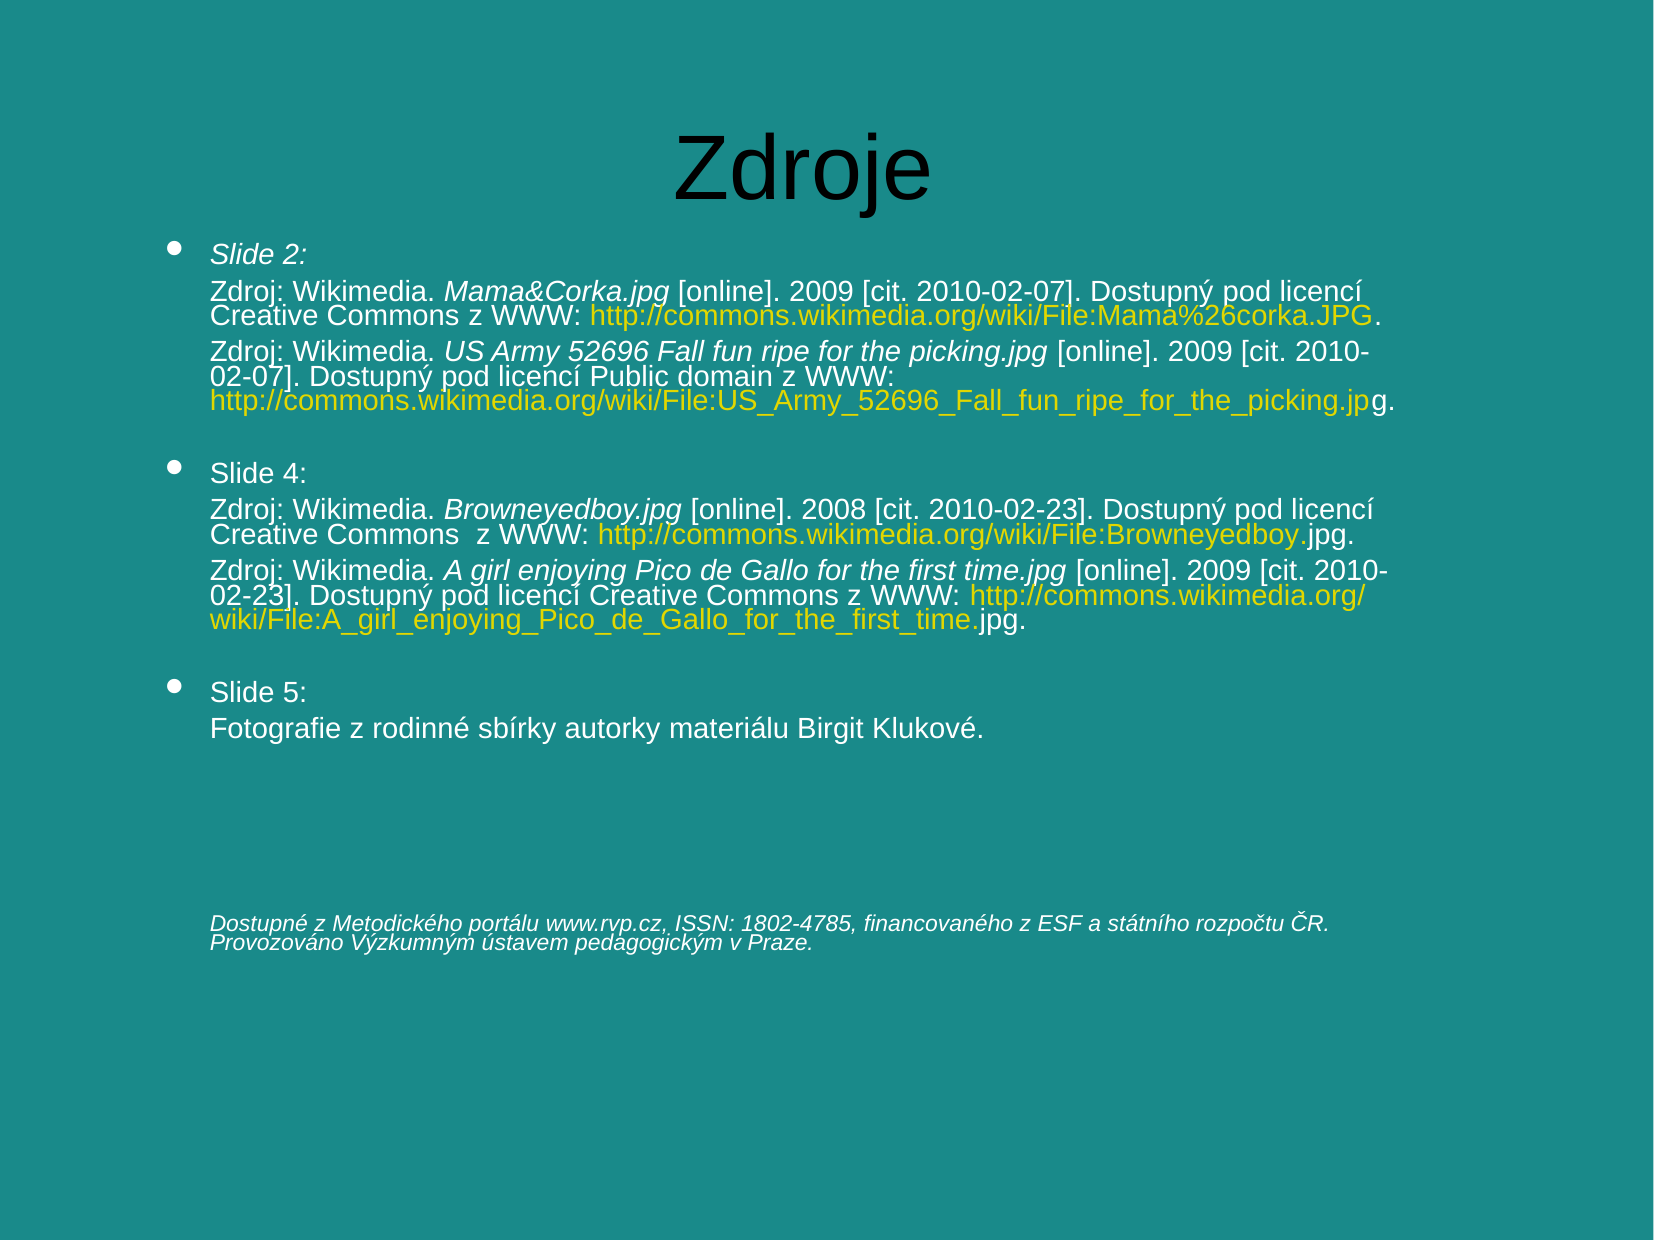

# Zdroje
Slide 2:
	Zdroj: Wikimedia. Mama&Corka.jpg [online]. 2009 [cit. 2010-02-07]. Dostupný pod licencí Creative Commons z WWW: http://commons.wikimedia.org/wiki/File:Mama%26corka.JPG.
	Zdroj: Wikimedia. US Army 52696 Fall fun ripe for the picking.jpg [online]. 2009 [cit. 2010-02-07]. Dostupný pod licencí Public domain z WWW: http://commons.wikimedia.org/wiki/File:US_Army_52696_Fall_fun_ripe_for_the_picking.jpg.
Slide 4:
	Zdroj: Wikimedia. Browneyedboy.jpg [online]. 2008 [cit. 2010-02-23]. Dostupný pod licencí Creative Commons z WWW: http://commons.wikimedia.org/wiki/File:Browneyedboy.jpg.
	Zdroj: Wikimedia. A girl enjoying Pico de Gallo for the first time.jpg [online]. 2009 [cit. 2010-02-23]. Dostupný pod licencí Creative Commons z WWW: http://commons.wikimedia.org/wiki/File:A_girl_enjoying_Pico_de_Gallo_for_the_first_time.jpg.
Slide 5:
	Fotografie z rodinné sbírky autorky materiálu Birgit Klukové.
	Dostupné z Metodického portálu www.rvp.cz, ISSN: 1802-4785, financovaného z ESF a státního rozpočtu ČR. Provozováno Výzkumným ústavem pedagogickým v Praze.